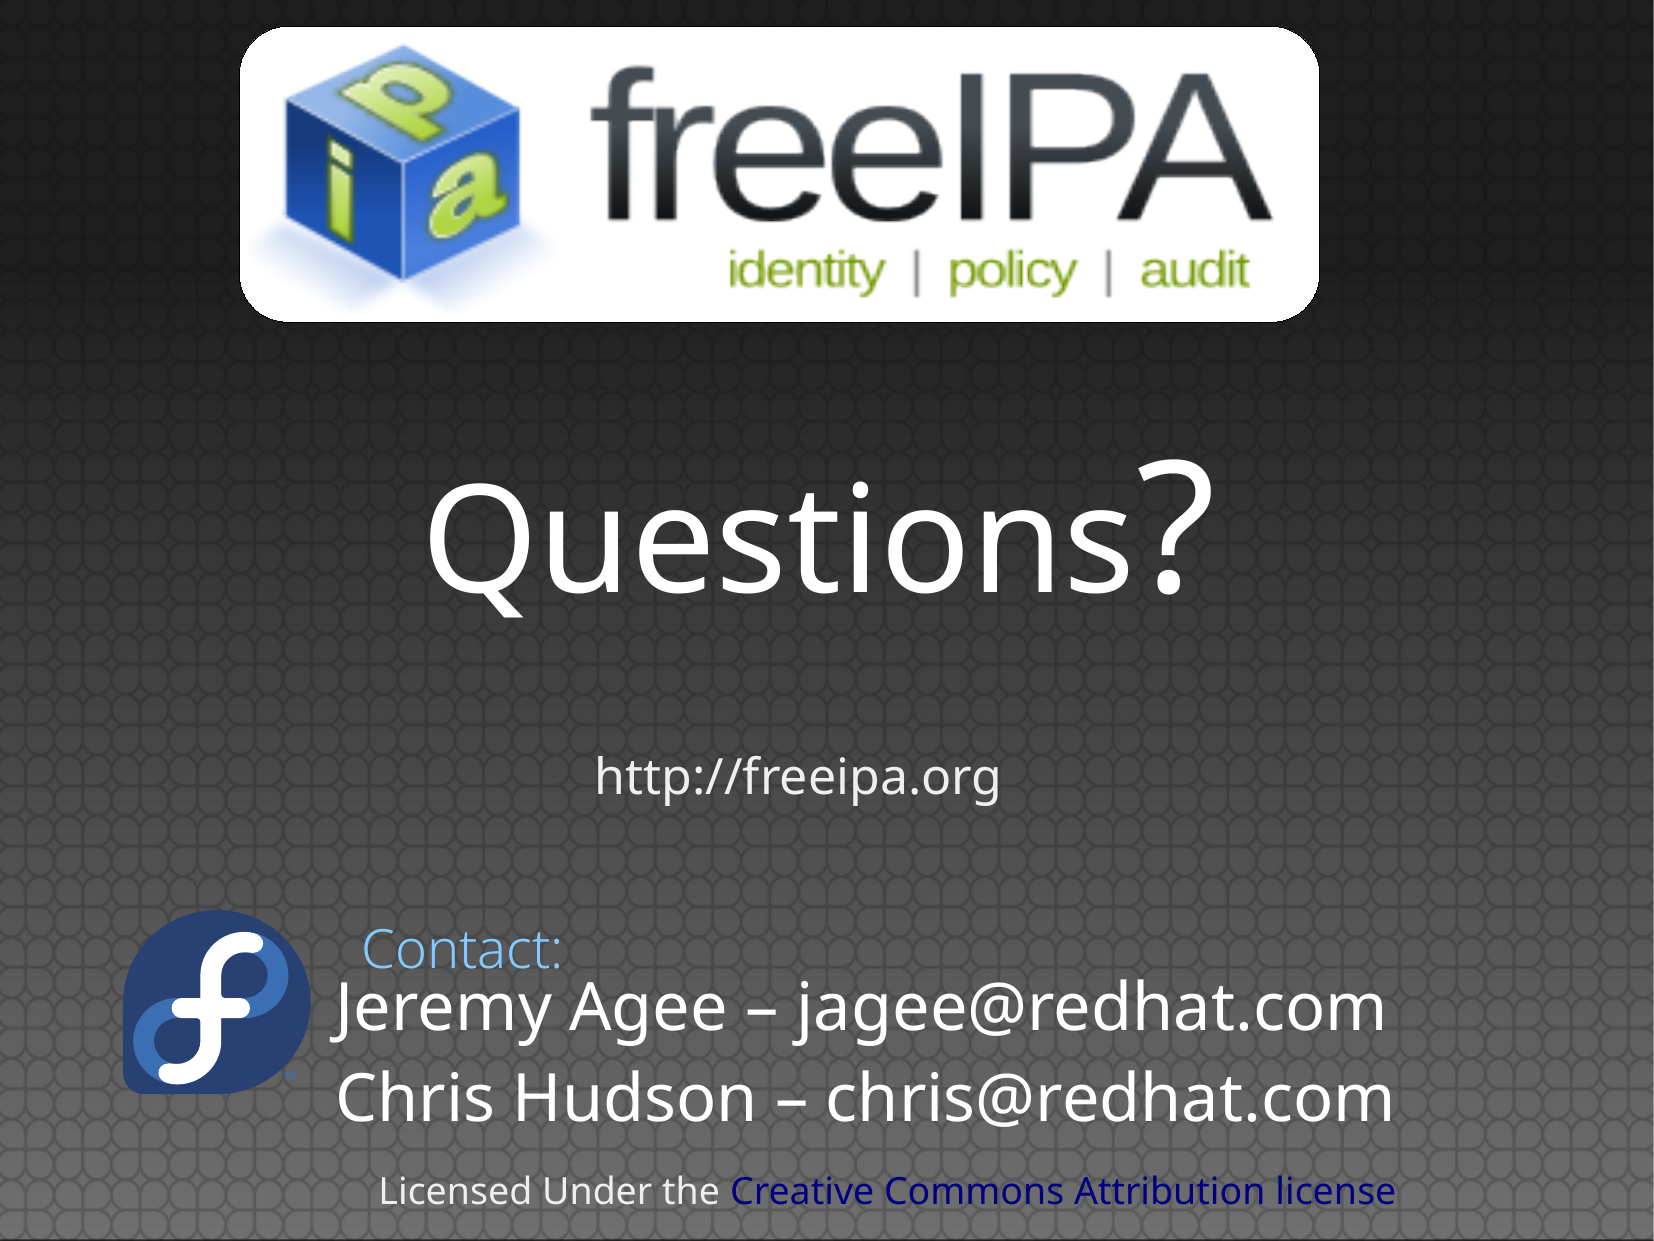

# Questions?
http://freeipa.org
Contact:
Jeremy Agee – jagee@redhat.com
Chris Hudson – chris@redhat.com
Licensed Under the Creative Commons Attribution license